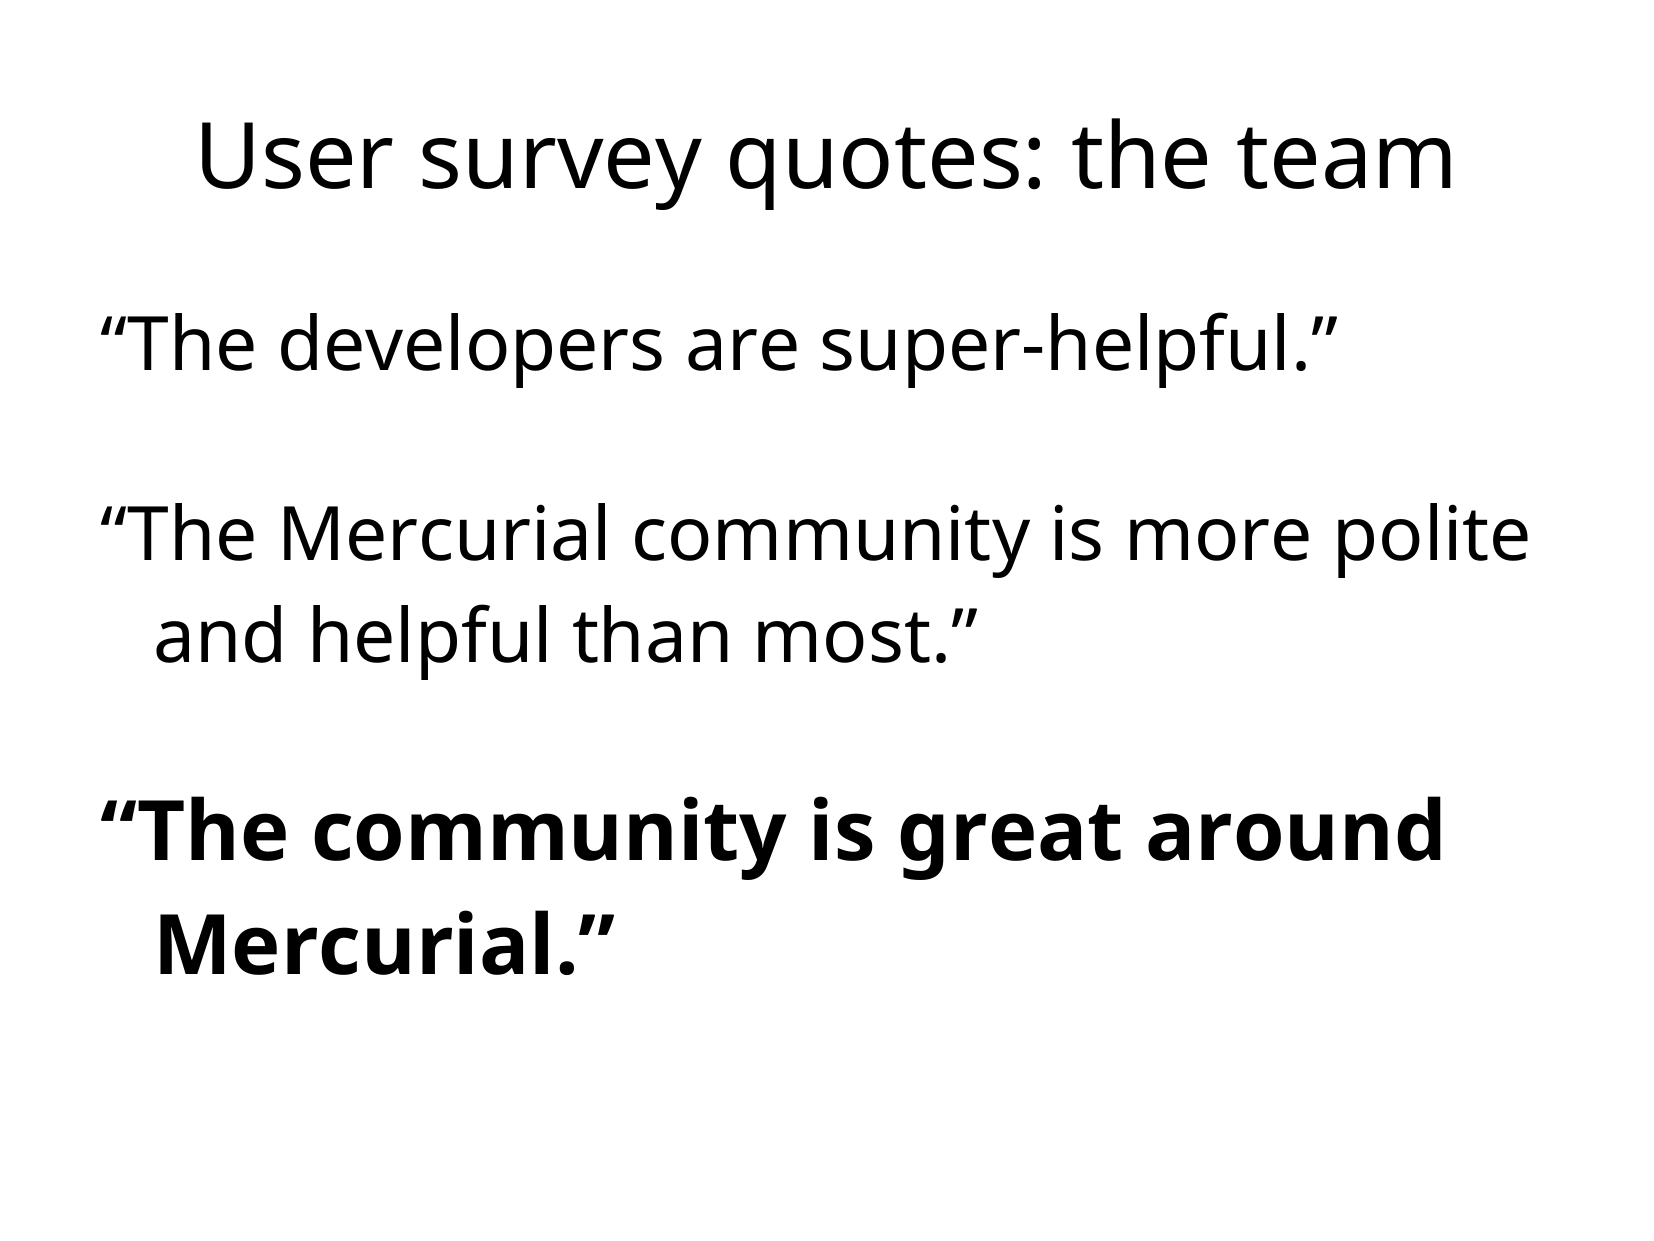

# User survey quotes: the team
“The developers are super-helpful.”
“The Mercurial community is more polite and helpful than most.”
“The community is great around Mercurial.”